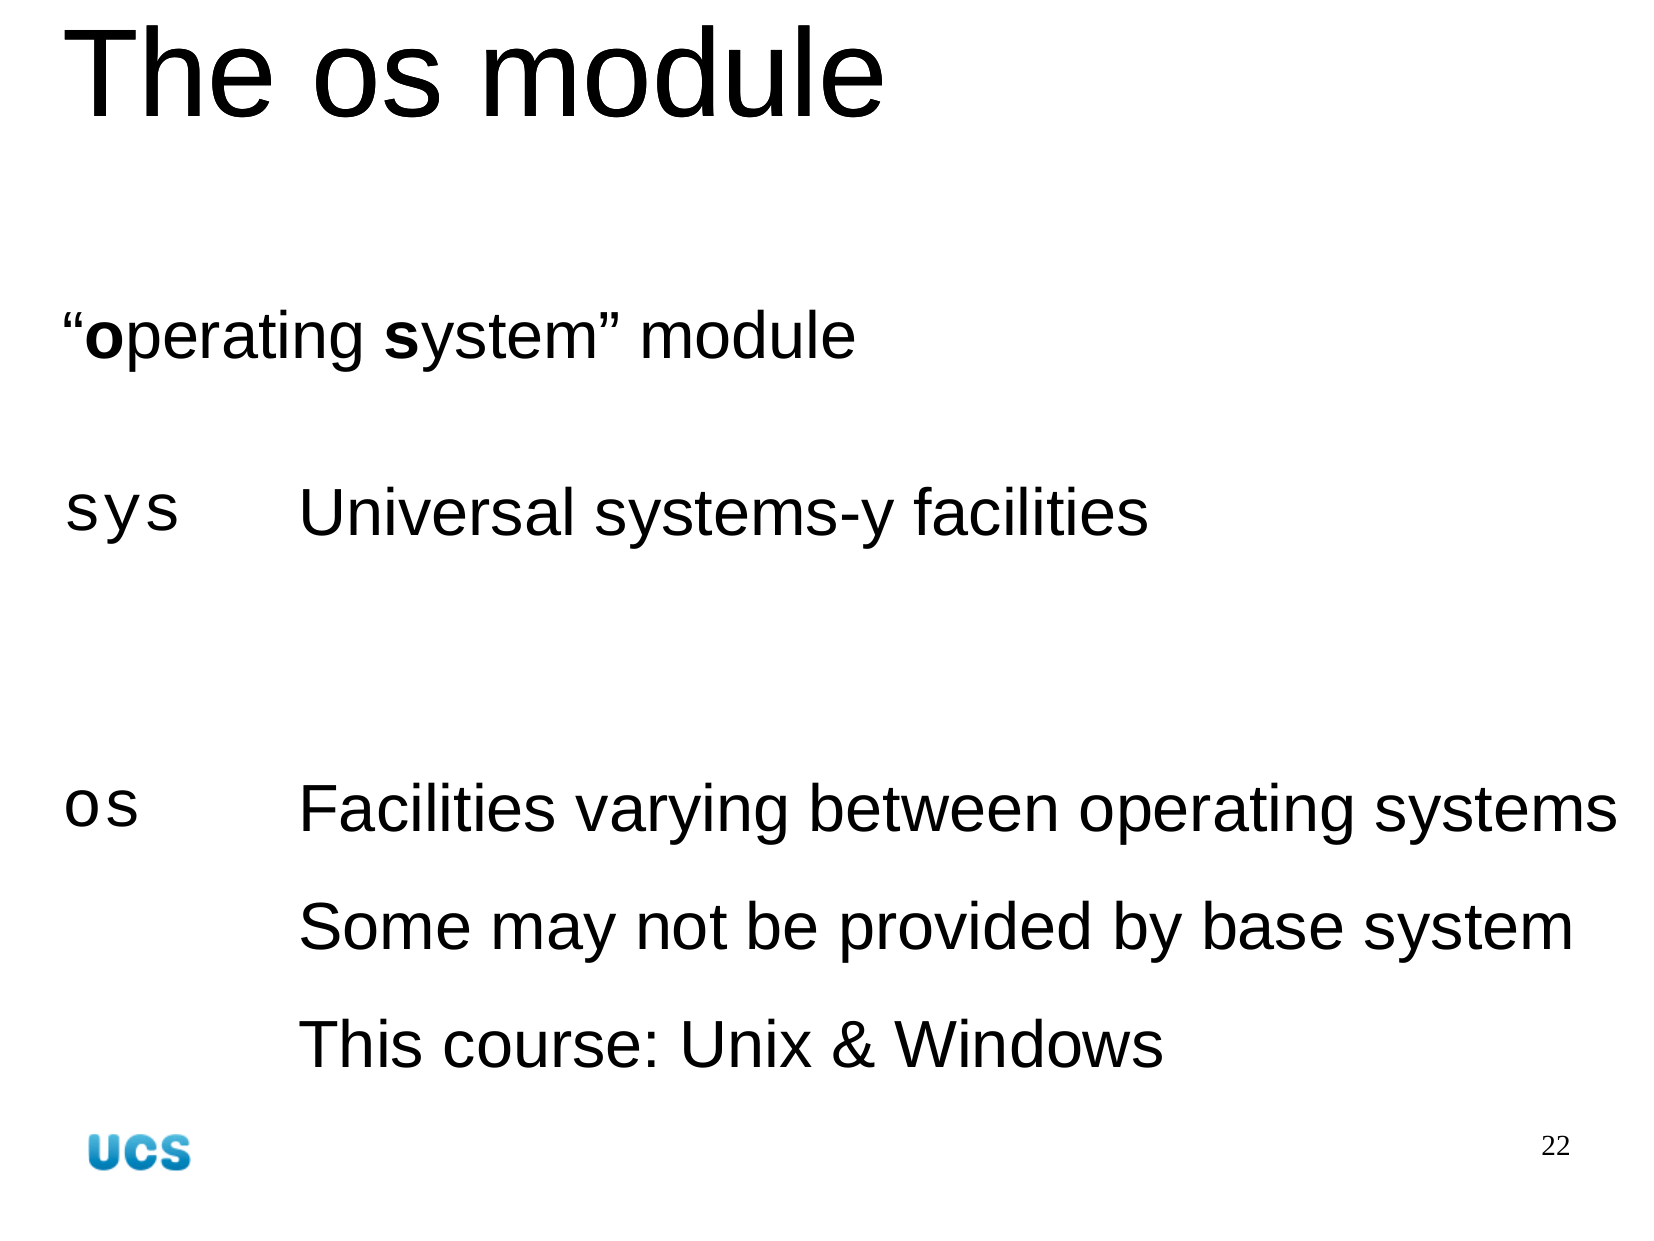

The os module
The os module
“operating system” module
sys
Universal systems-y facilities
os
Facilities varying between operating systems
Some may not be provided by base system
This course: Unix & Windows
22